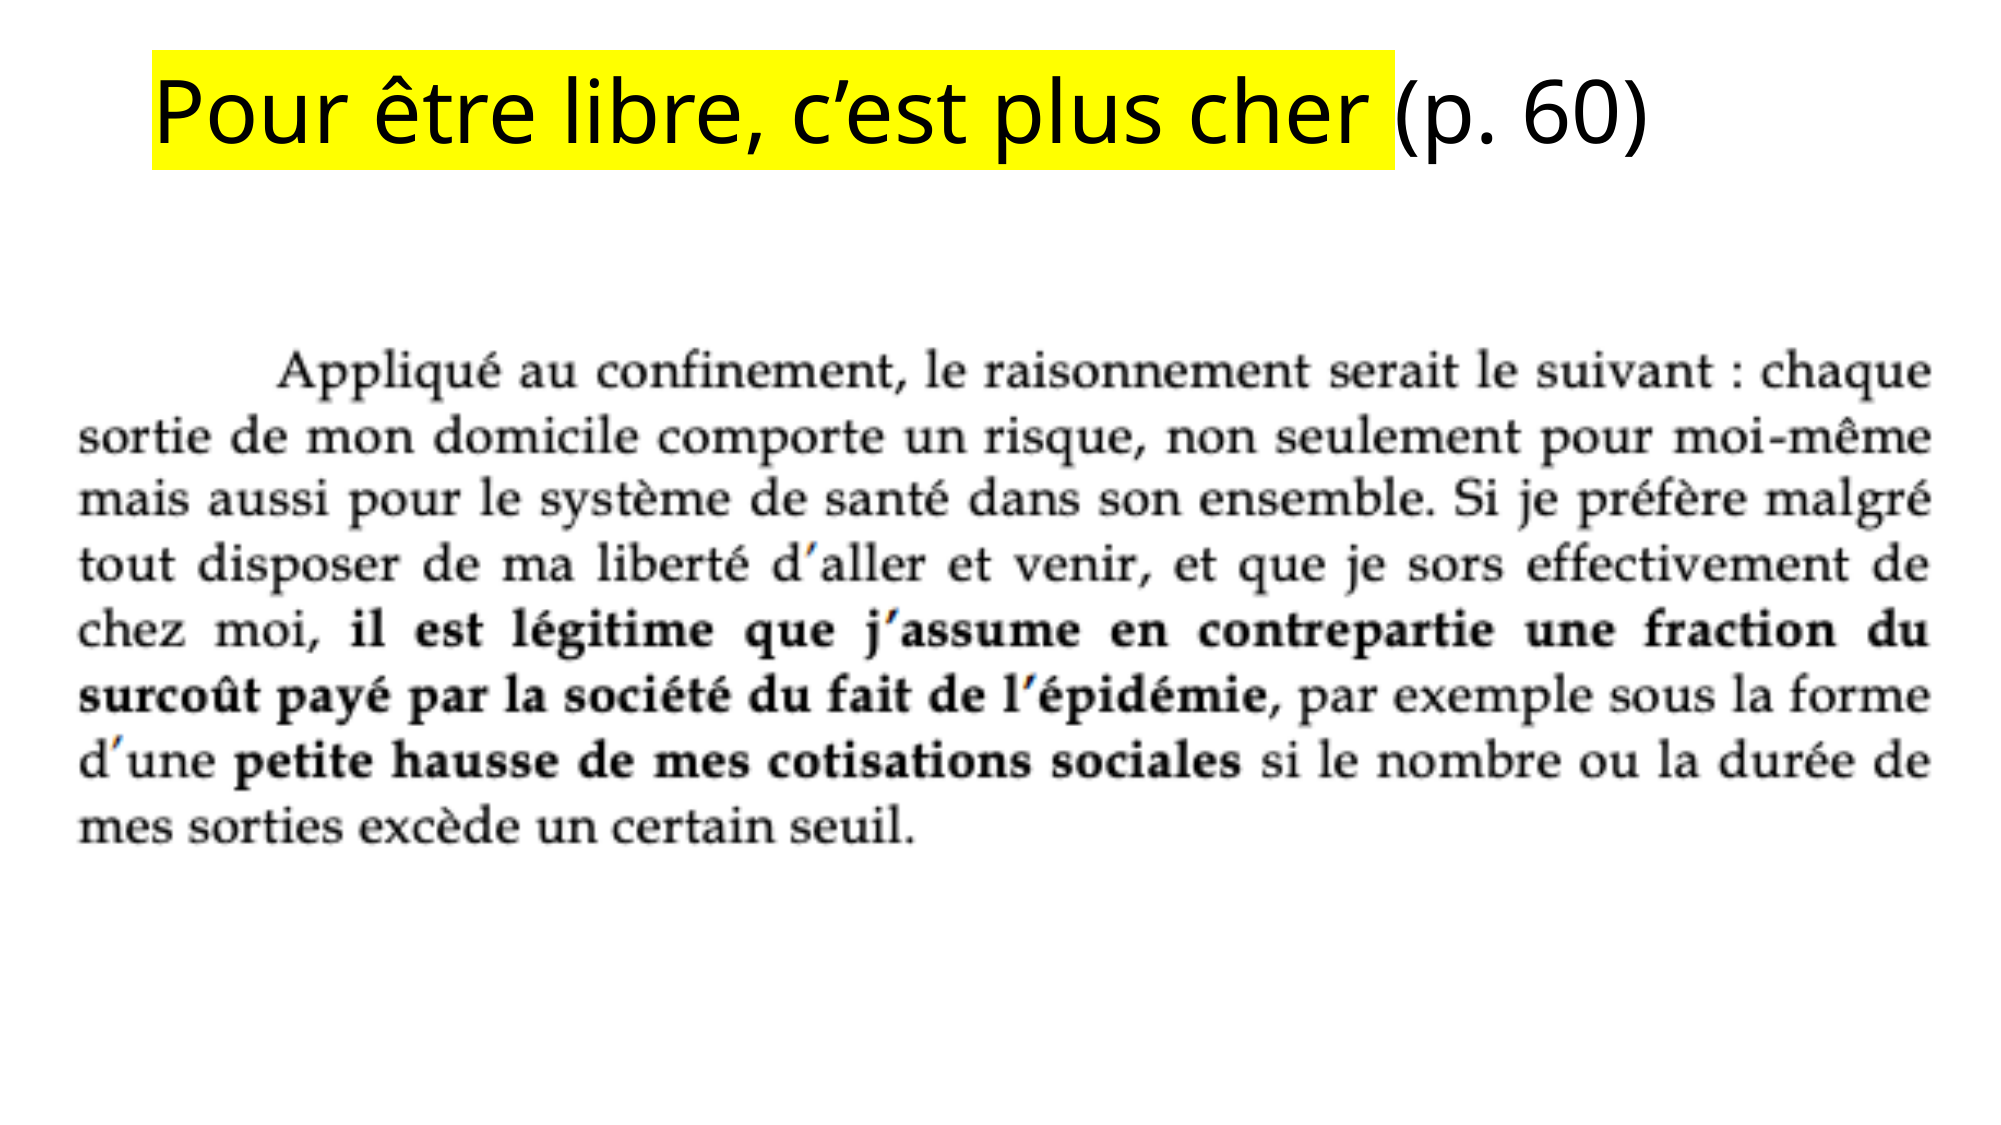

# Pour être libre, c’est plus cher (p. 60)